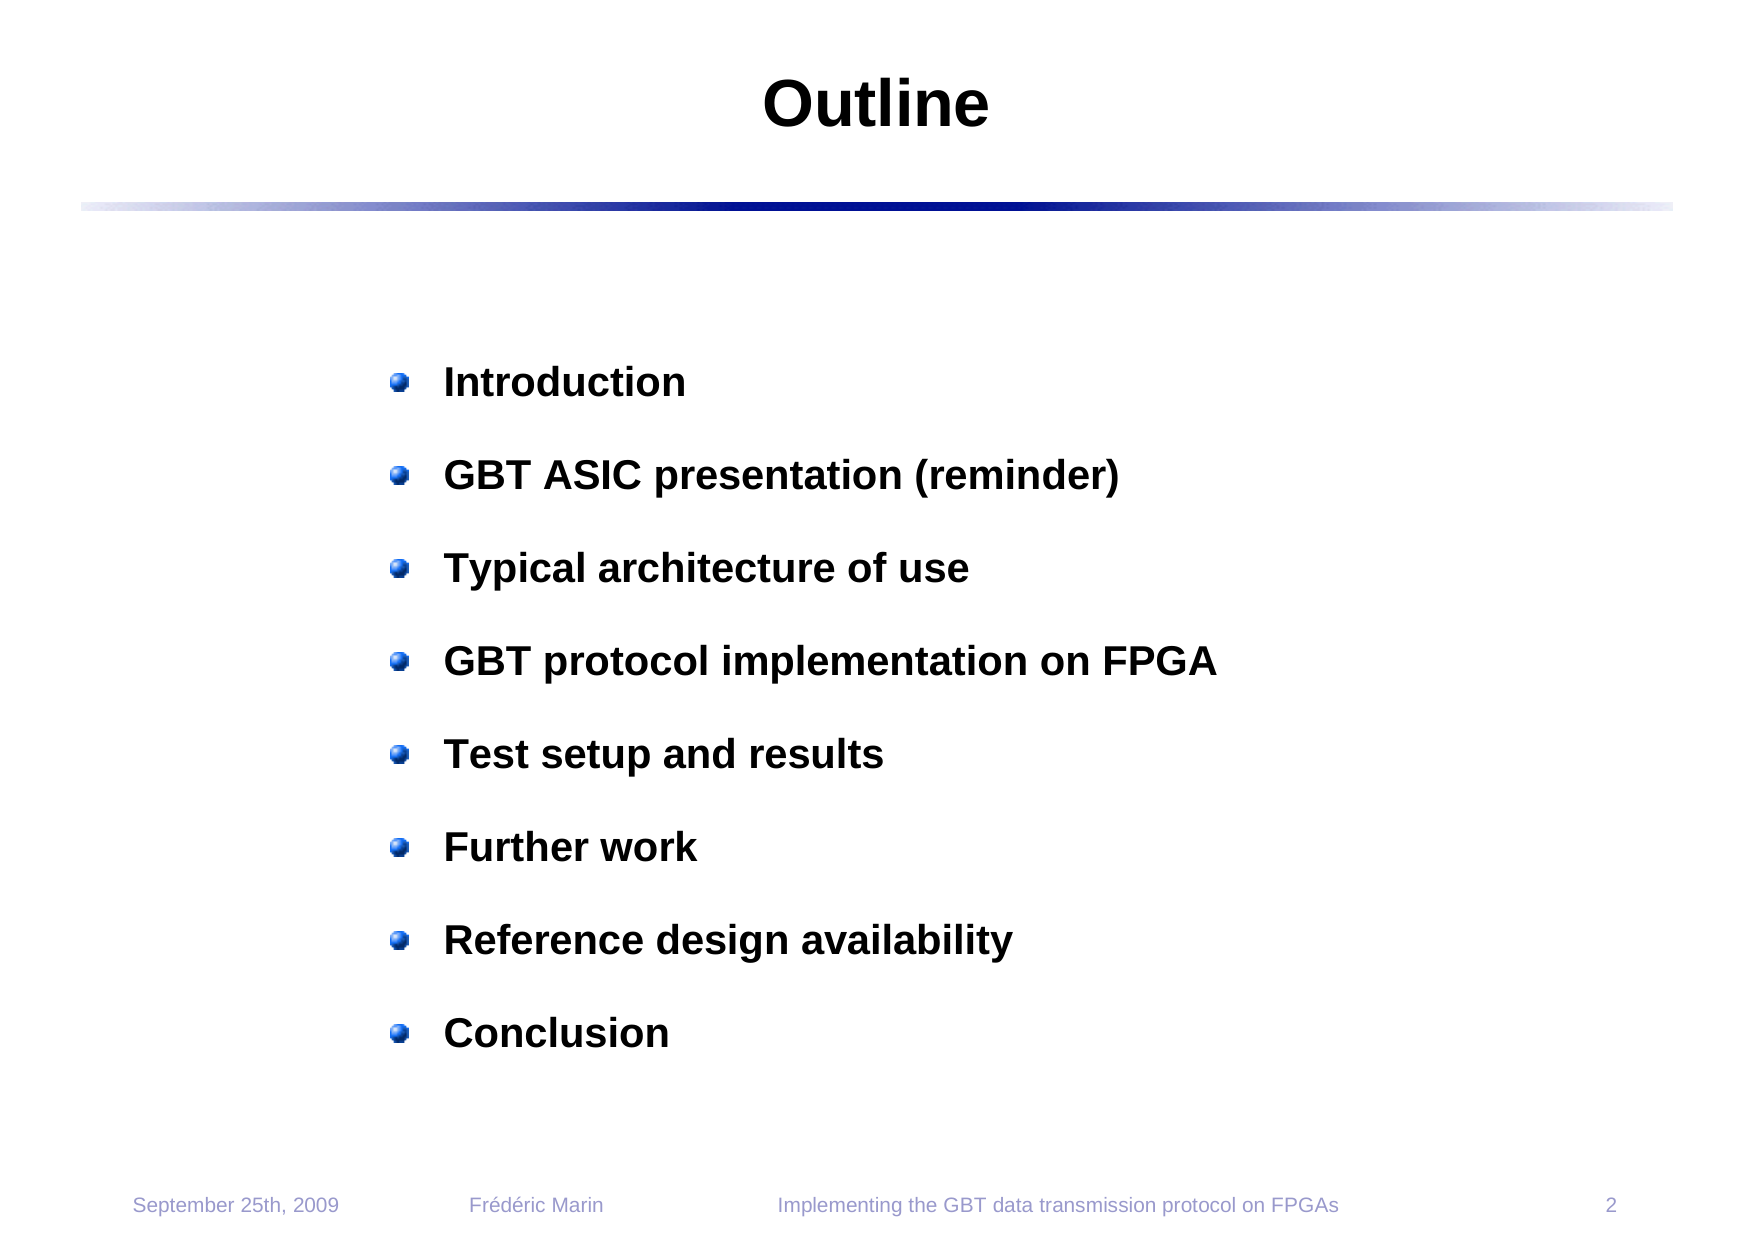

# Outline
Introduction
GBT ASIC presentation (reminder)
Typical architecture of use
GBT protocol implementation on FPGA
Test setup and results
Further work
Reference design availability
Conclusion